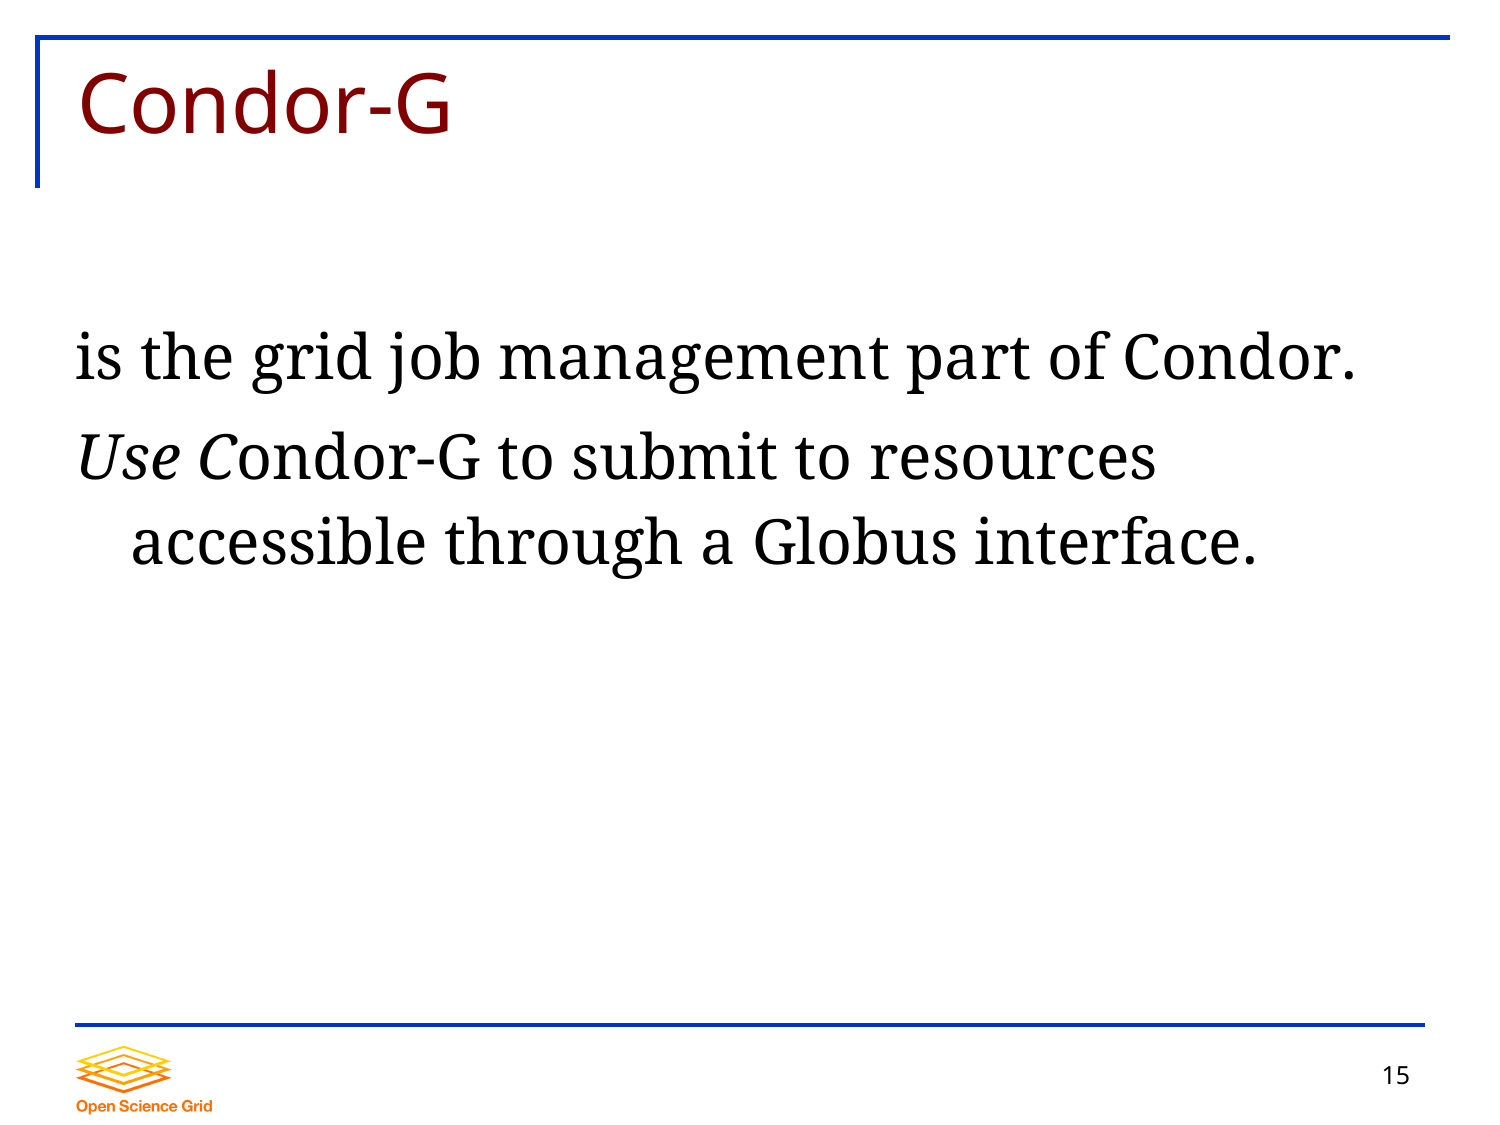

# Condor-G
is the grid job management part of Condor.
Use Condor-G to submit to resources accessible through a Globus interface.
15